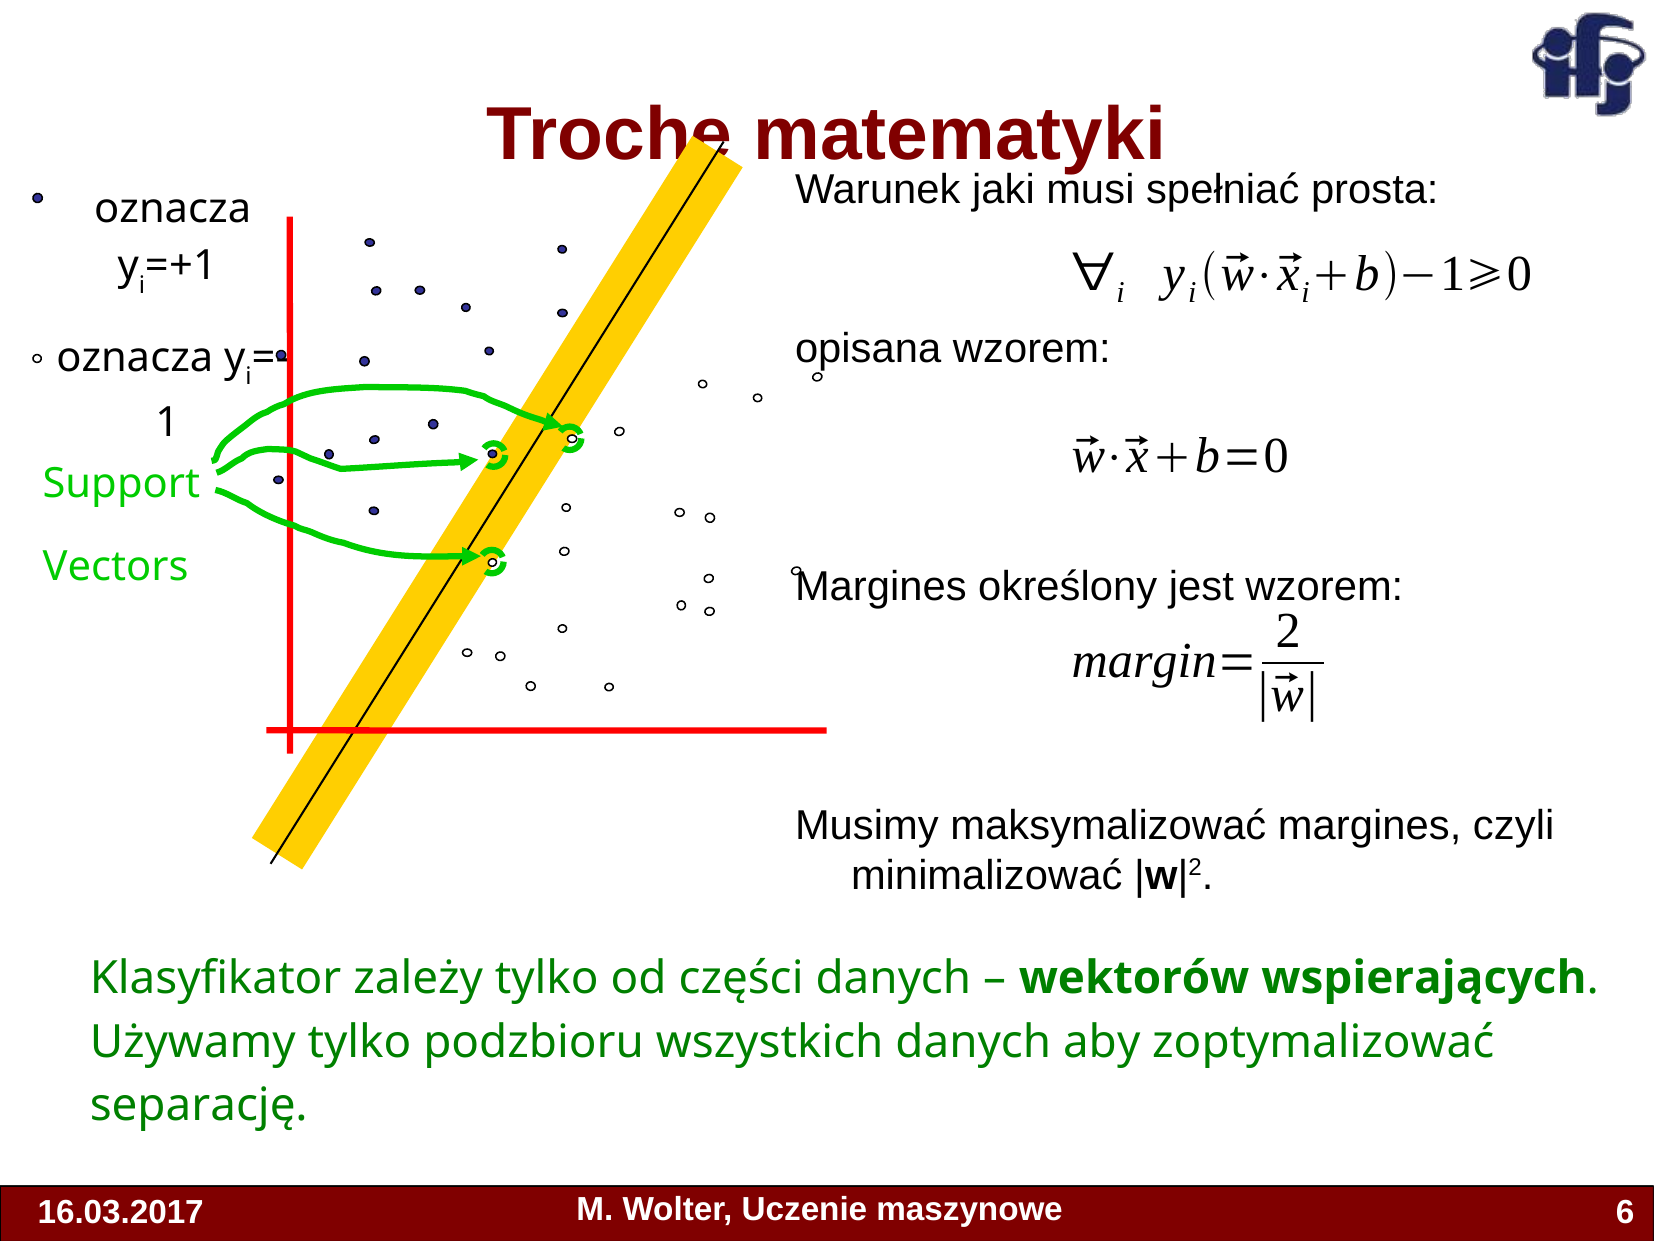

# Trochę matematyki
 oznacza yi=+1
 oznacza yi=-1
Support
Vectors
Warunek jaki musi spełniać prosta:
opisana wzorem:
Margines określony jest wzorem:
Musimy maksymalizować margines, czyli minimalizować |w|2.
Klasyfikator zależy tylko od części danych – wektorów wspierających.
Używamy tylko podzbioru wszystkich danych aby zoptymalizować separację.
7.11.2007
Marcin Wolter, "Support Vector Machines"